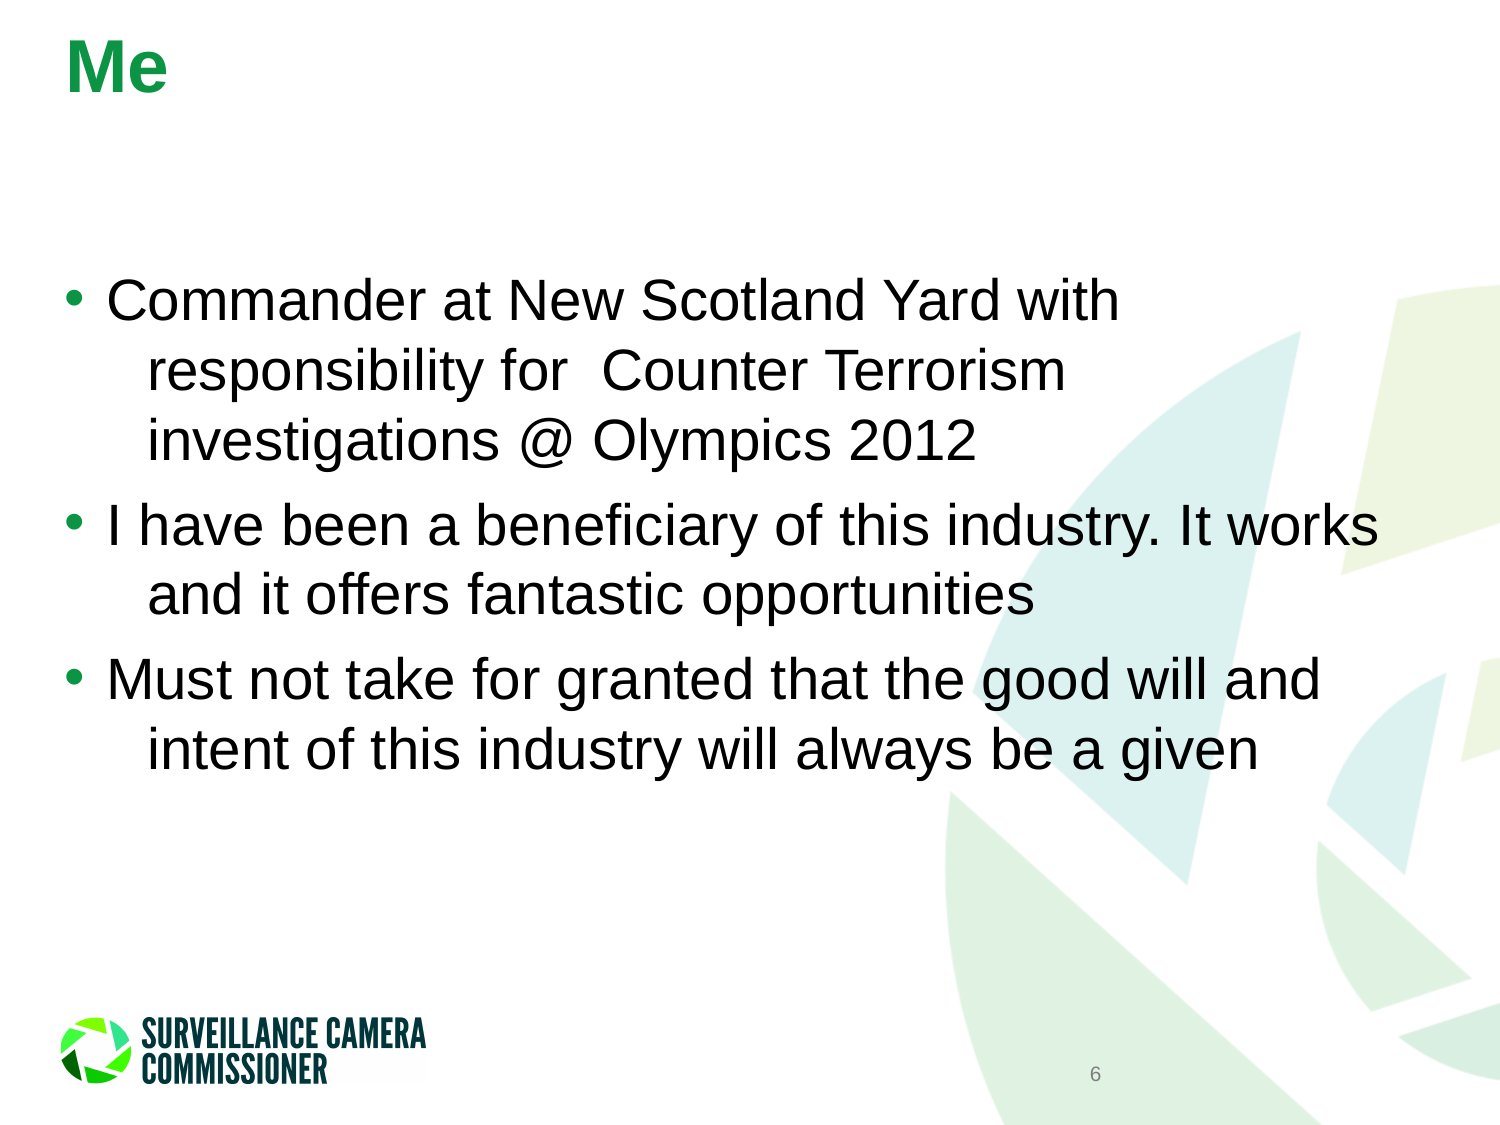

# Me
Commander at New Scotland Yard with responsibility for Counter Terrorism investigations @ Olympics 2012
I have been a beneficiary of this industry. It works and it offers fantastic opportunities
Must not take for granted that the good will and intent of this industry will always be a given